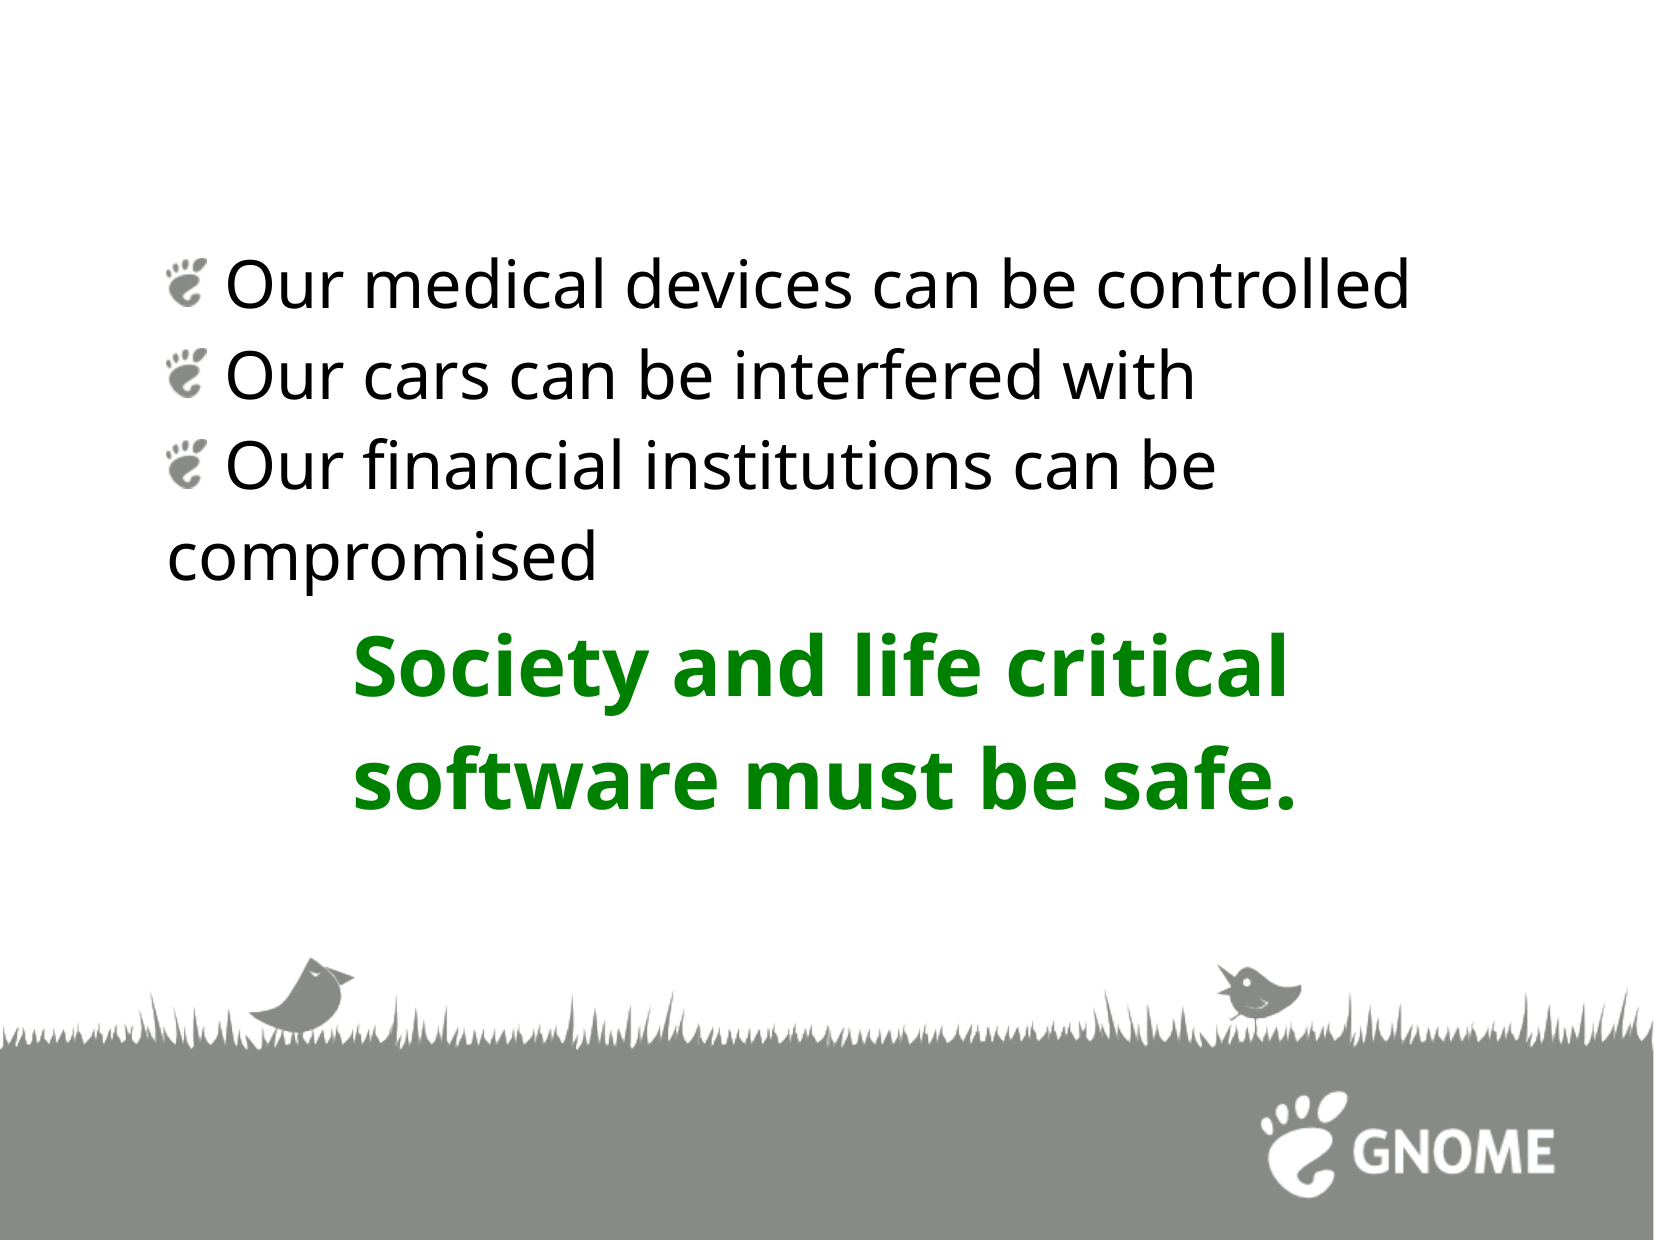

Our medical devices can be controlled
 Our cars can be interfered with
 Our financial institutions can be compromised
Society and life critical software must be safe.